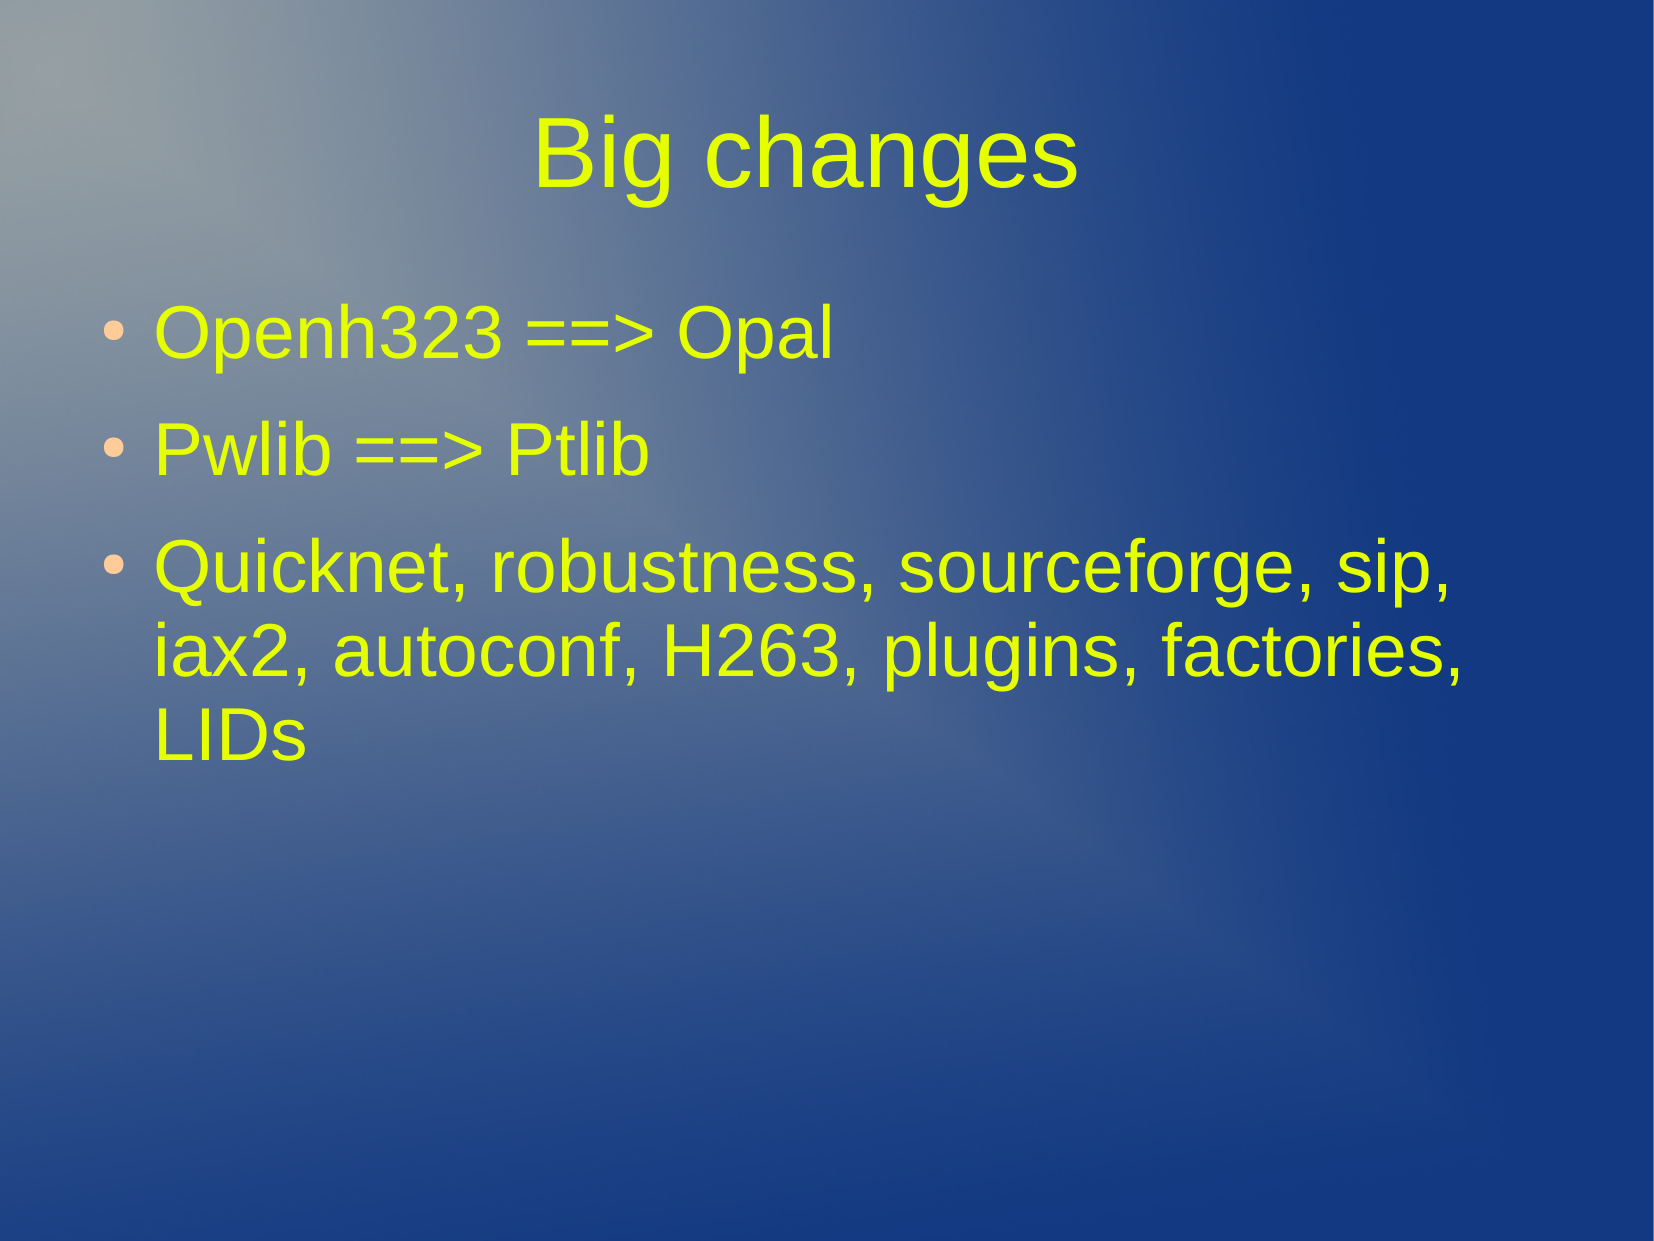

# Big changes
Openh323 ==> Opal
Pwlib ==> Ptlib
Quicknet, robustness, sourceforge, sip, iax2, autoconf, H263, plugins, factories, LIDs